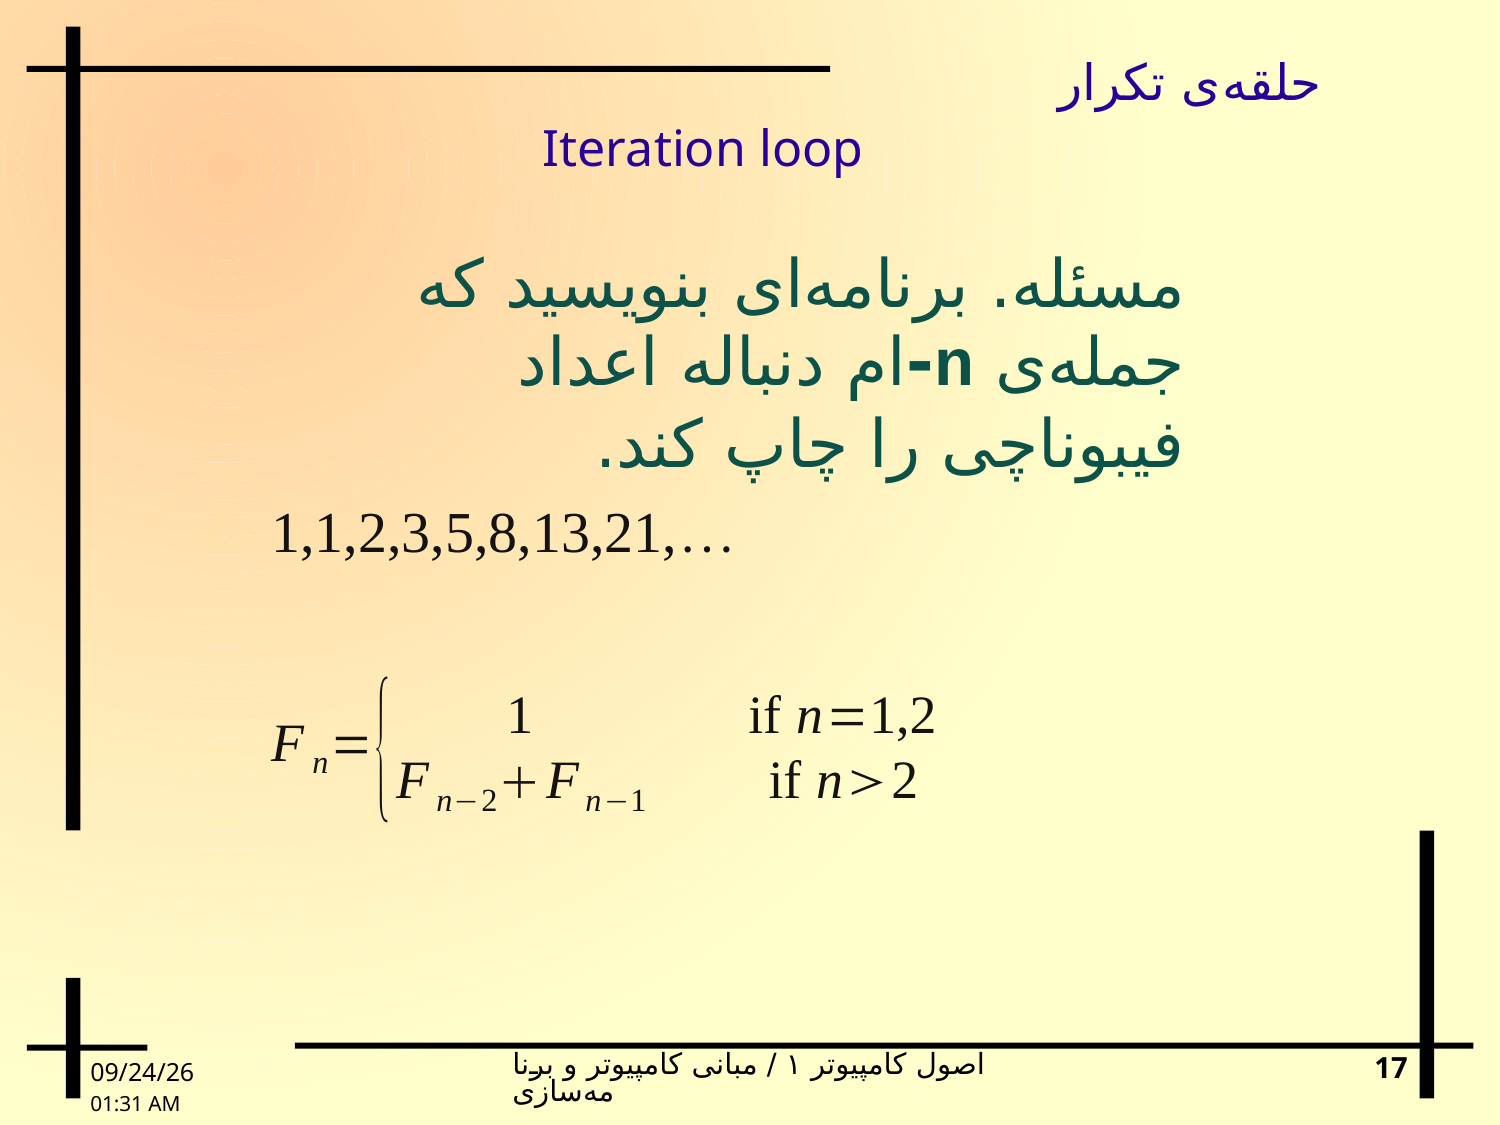

# حلقه‌ی تکرار Iteration loop
مسئله. برنامه‌ای بنویسید که جمله‌ی n-ام دنباله اعداد فیبوناچی را چاپ کند.
اصول کامپیوتر ۱ / مبانی کامپیوتر و برنامه‌سازی
17